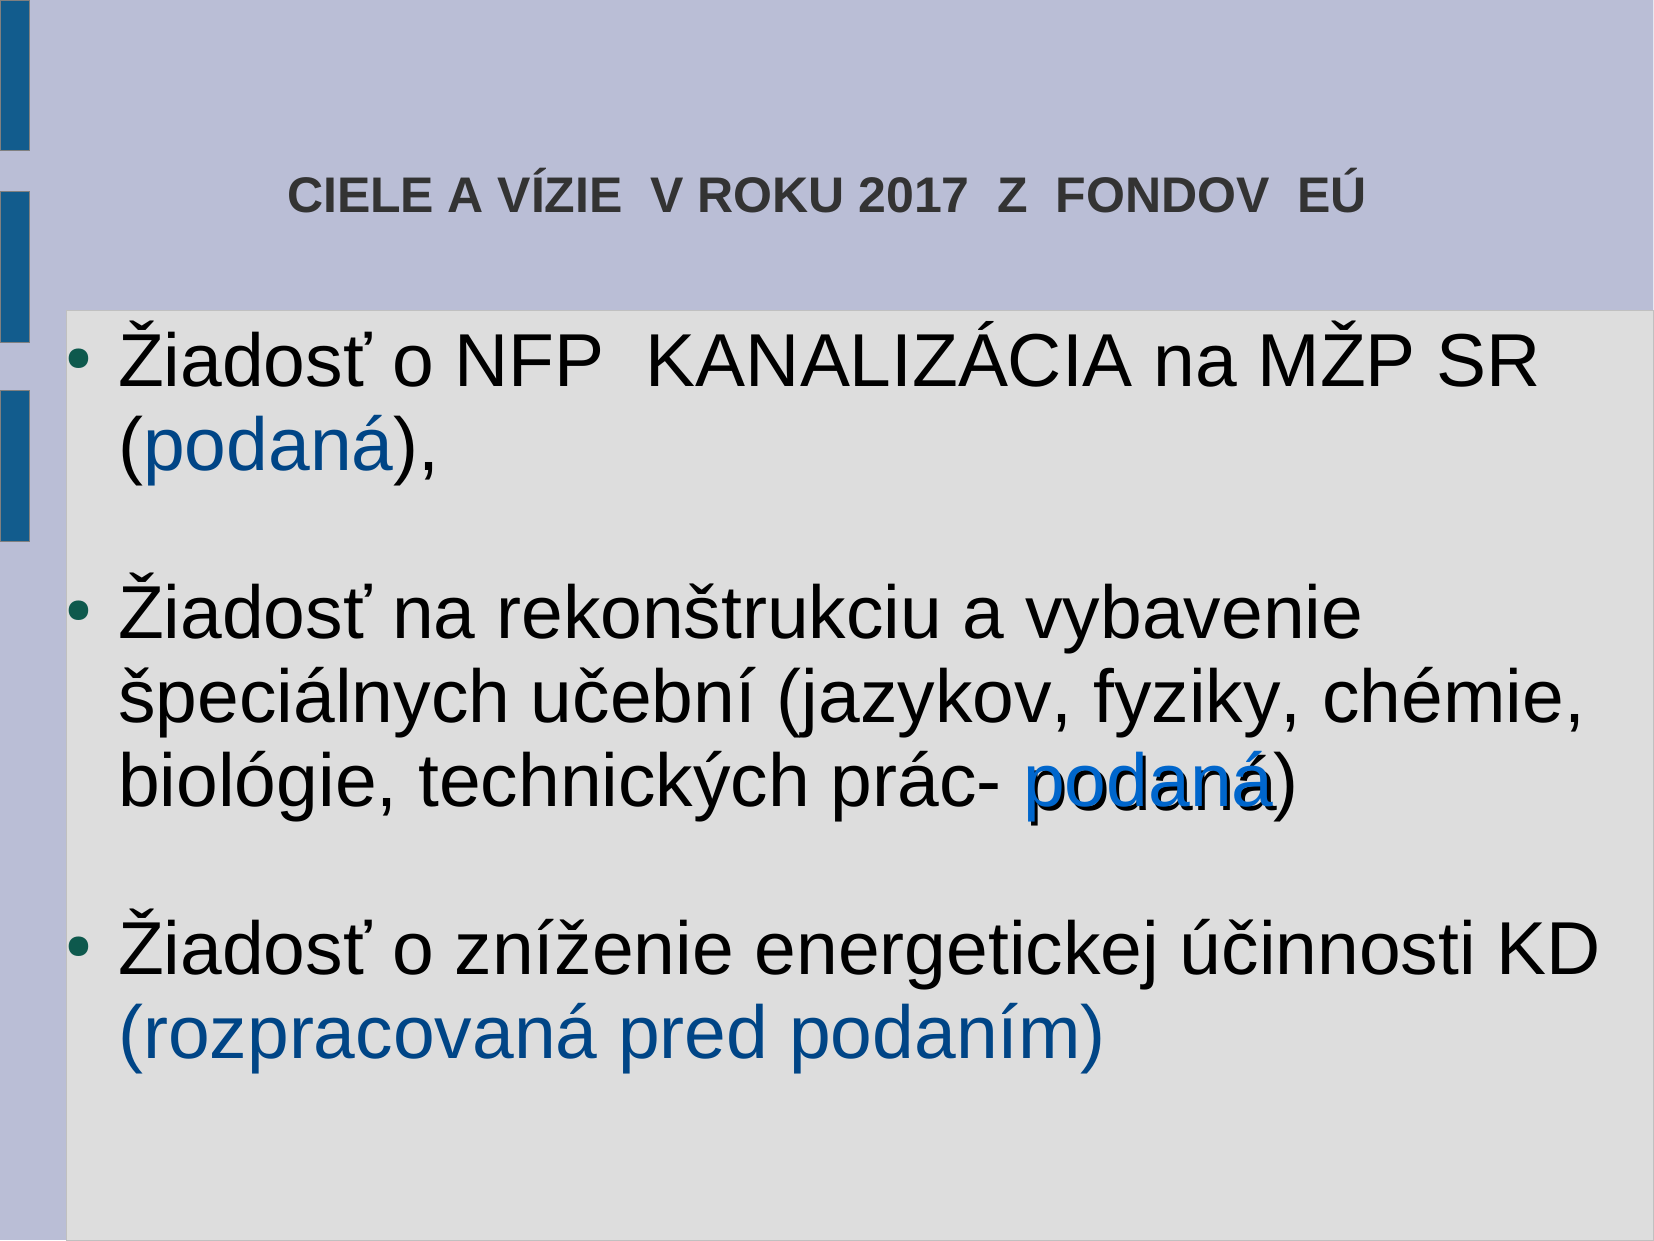

# CIELE A VÍZIE V ROKU 2017 Z FONDOV EÚ
Žiadosť o NFP KANALIZÁCIA na MŽP SR (podaná),
Žiadosť na rekonštrukciu a vybavenie špeciálnych učební (jazykov, fyziky, chémie, biológie, technických prác- podaná)
Žiadosť o zníženie energetickej účinnosti KD
(rozpracovaná pred podaním)